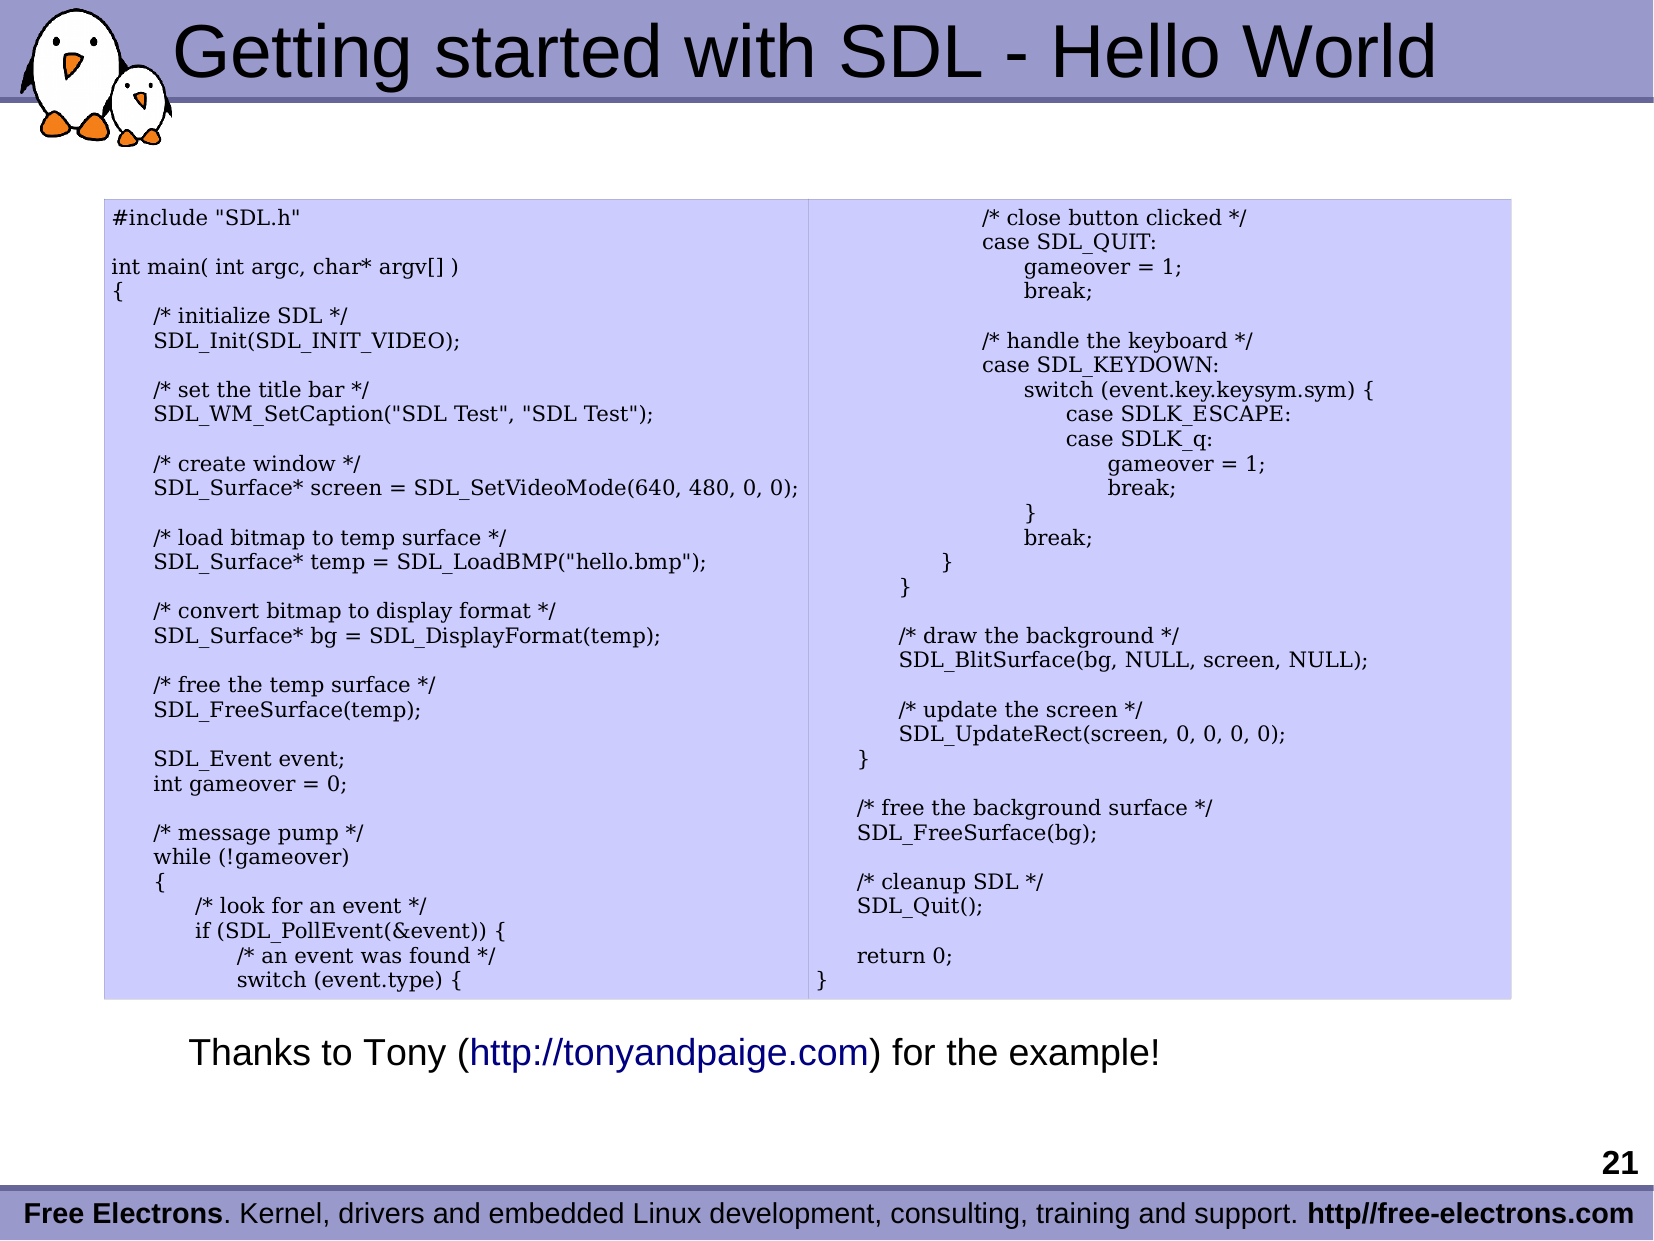

# Getting started with SDL - Hello World
Thanks to Tony (http://tonyandpaige.com) for the example!